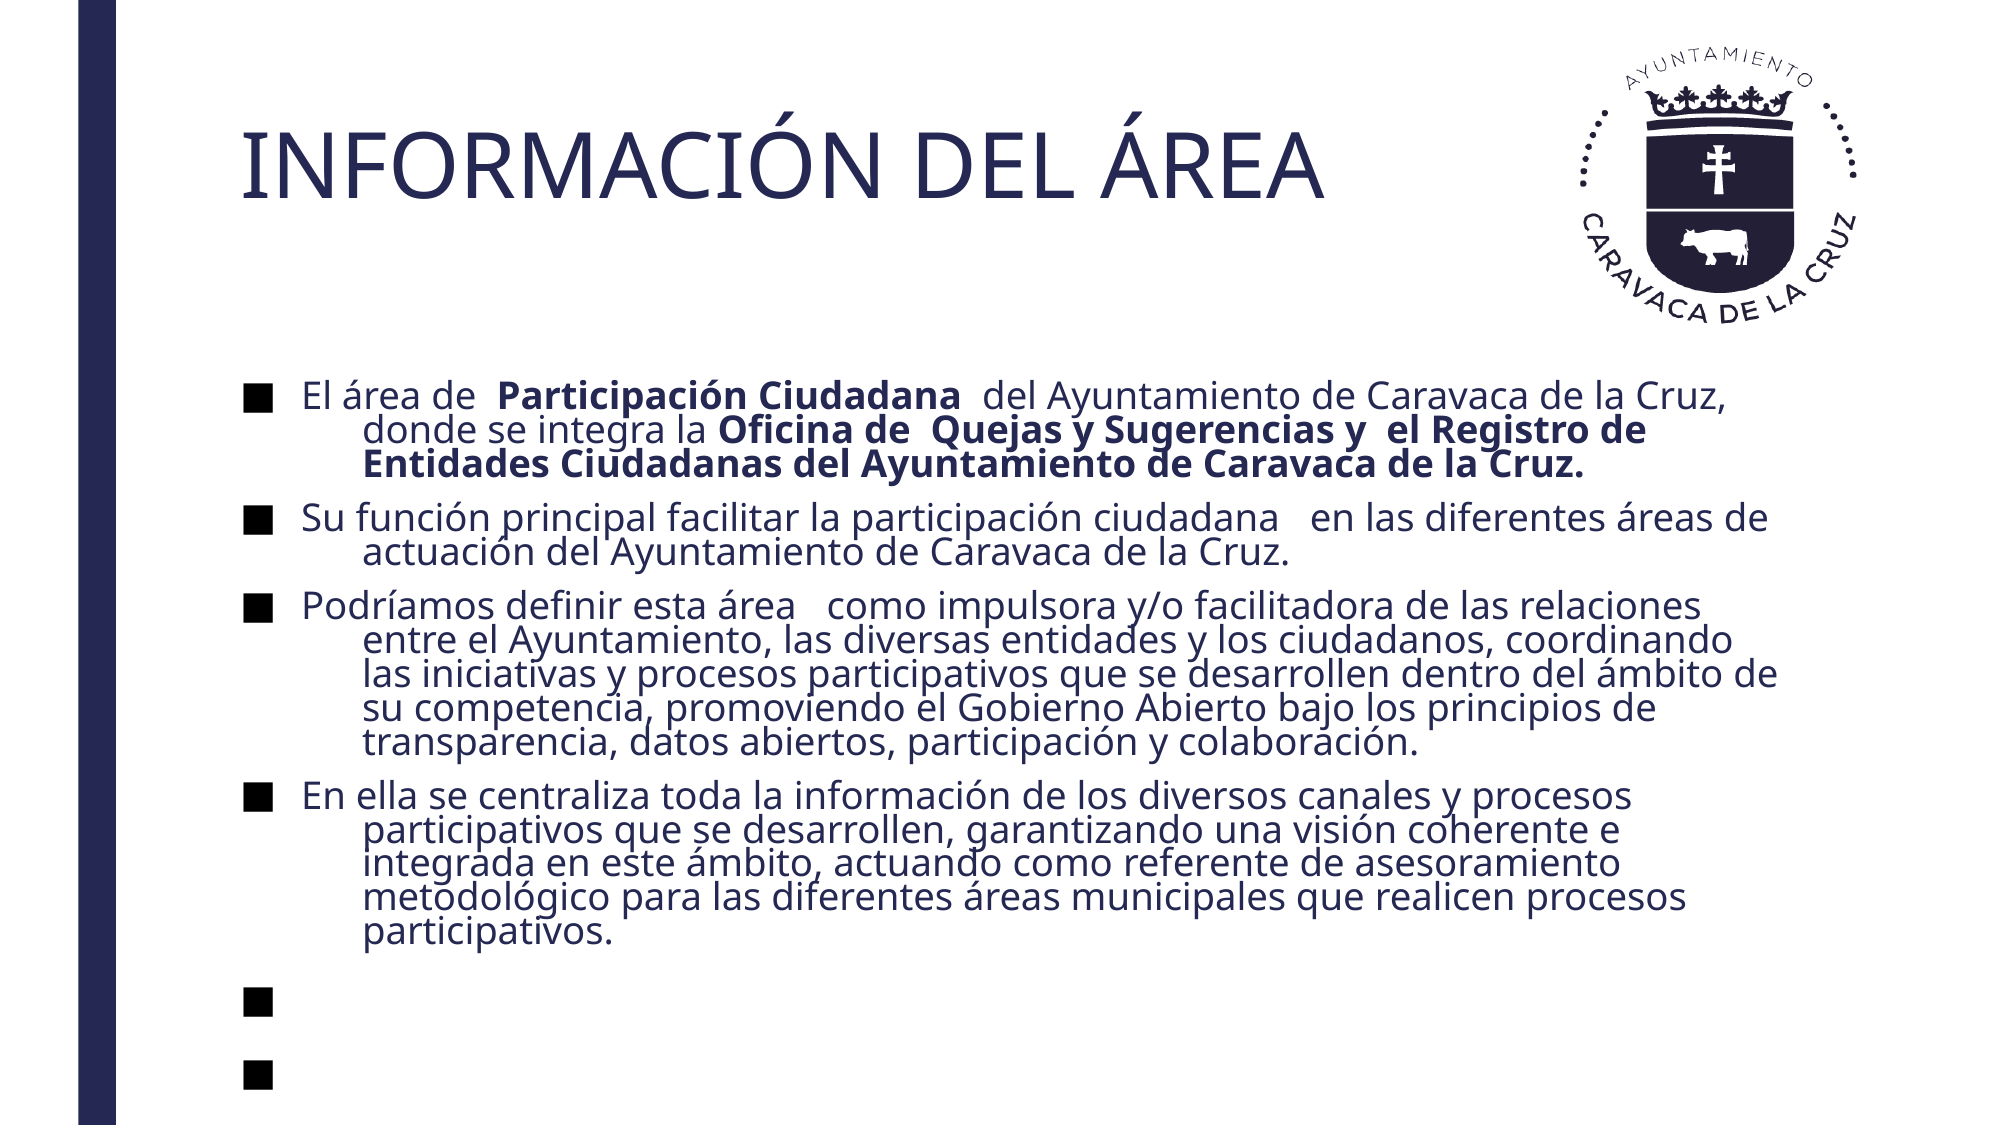

# INFORMACIÓN DEL ÁREA
El área de Participación Ciudadana del Ayuntamiento de Caravaca de la Cruz, donde se integra la Oficina de Quejas y Sugerencias y el Registro de Entidades Ciudadanas del Ayuntamiento de Caravaca de la Cruz.
Su función principal facilitar la participación ciudadana en las diferentes áreas de actuación del Ayuntamiento de Caravaca de la Cruz.
Podríamos definir esta área como impulsora y/o facilitadora de las relaciones entre el Ayuntamiento, las diversas entidades y los ciudadanos, coordinando las iniciativas y procesos participativos que se desarrollen dentro del ámbito de su competencia, promoviendo el Gobierno Abierto bajo los principios de transparencia, datos abiertos, participación y colaboración.
En ella se centraliza toda la información de los diversos canales y procesos participativos que se desarrollen, garantizando una visión coherente e integrada en este ámbito, actuando como referente de asesoramiento metodológico para las diferentes áreas municipales que realicen procesos participativos.